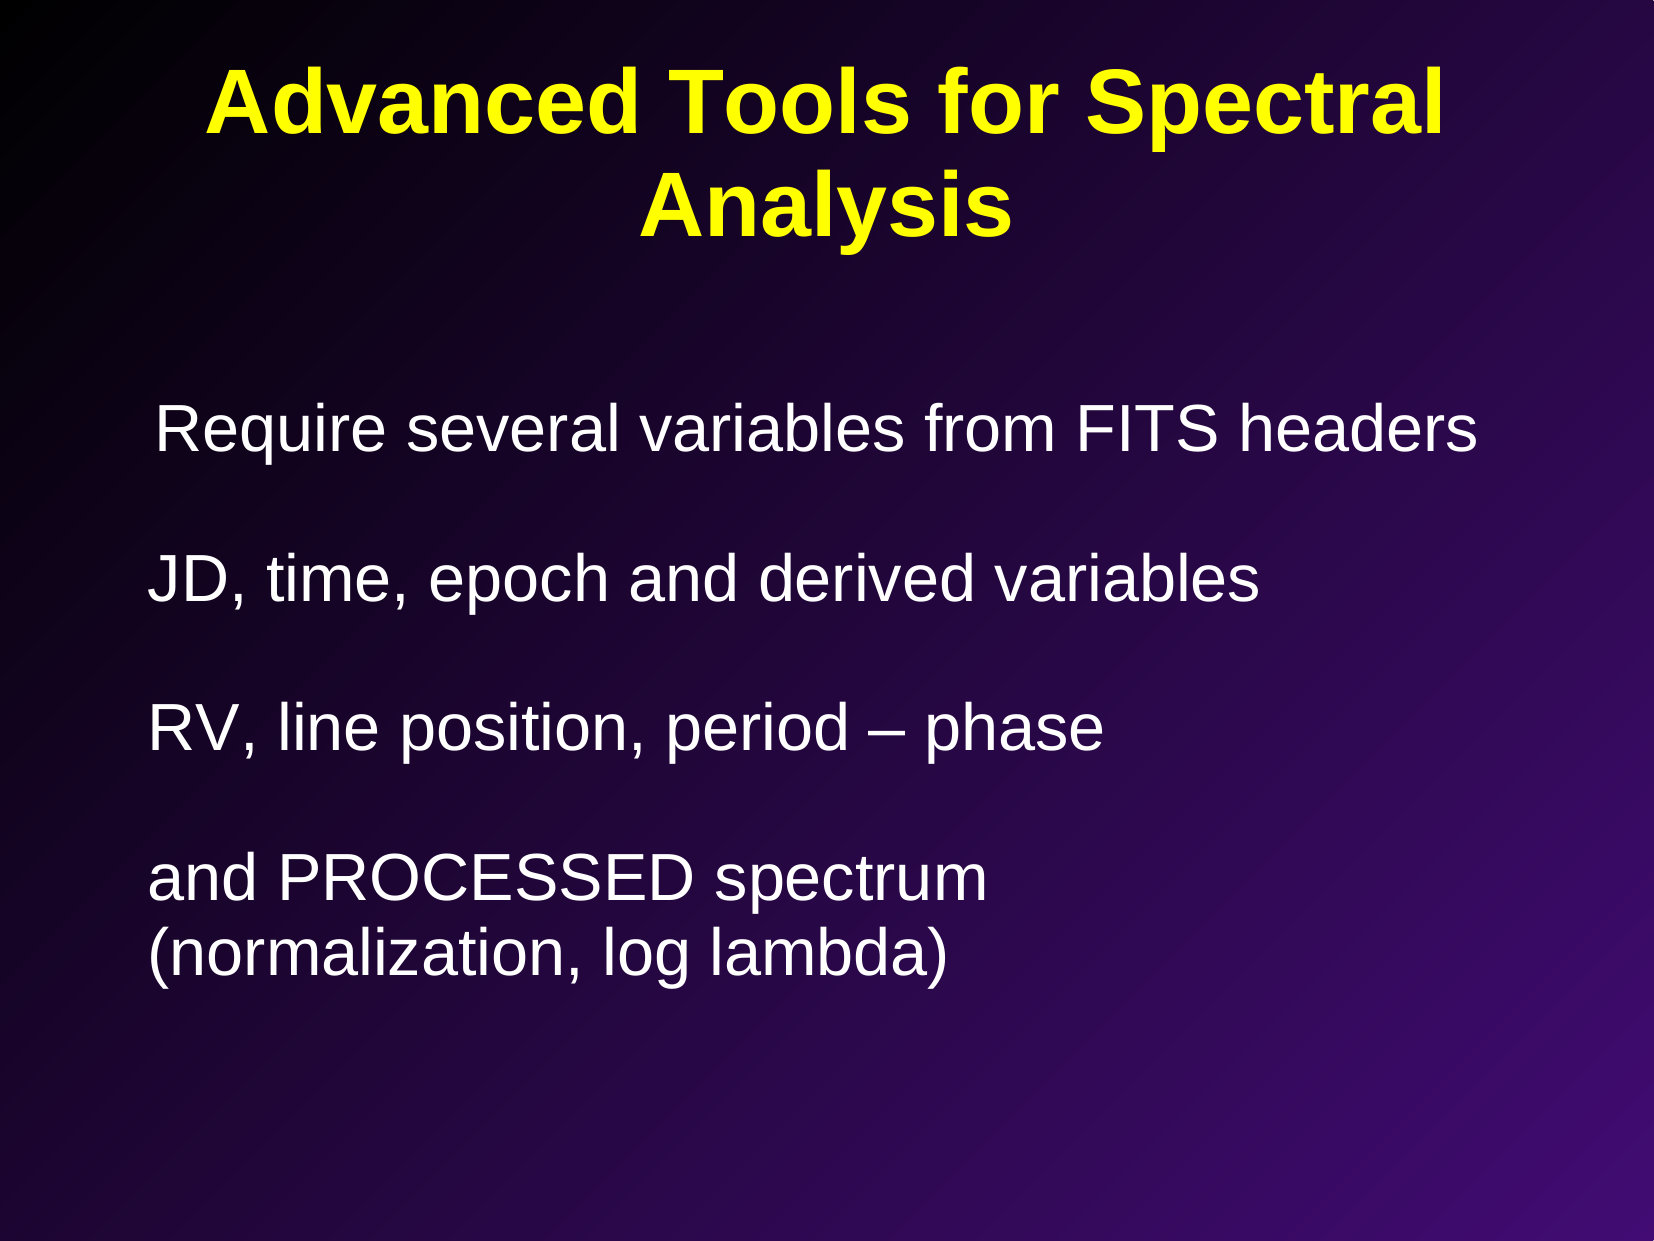

# Advanced Tools for Spectral Analysis
Require several variables from FITS headers
JD, time, epoch and derived variables
RV, line position, period – phase
and PROCESSED spectrum
(normalization, log lambda)